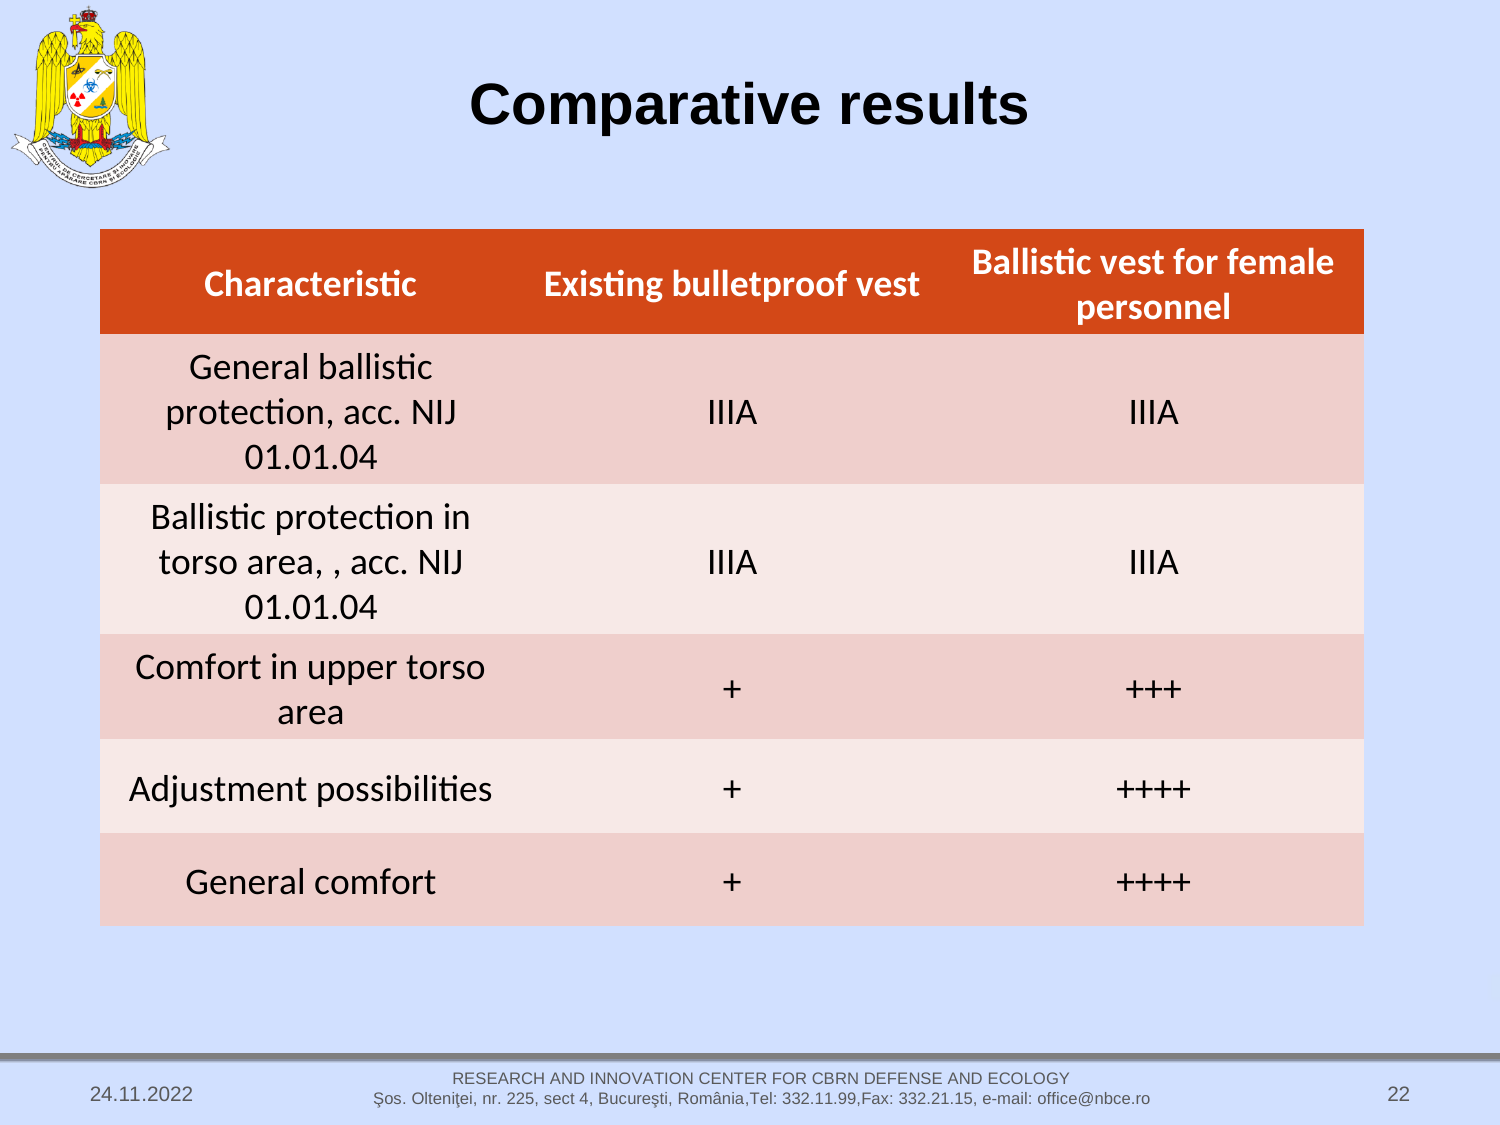

# Comparative results
| Characteristic | Existing bulletproof vest | Ballistic vest for female personnel |
| --- | --- | --- |
| General ballistic protection, acc. NIJ 01.01.04 | IIIA | IIIA |
| Ballistic protection in torso area, , acc. NIJ 01.01.04 | IIIA | IIIA |
| Comfort in upper torso area | + | +++ |
| Adjustment possibilities | + | ++++ |
| General comfort | + | ++++ |
RESEARCH AND INNOVATION CENTER FOR CBRN DEFENSE AND ECOLOGY
Şos. Olteniţei, nr. 225, sect 4, Bucureşti, România,Tel: 332.11.99,Fax: 332.21.15, e-mail: office@nbce.ro
24.11.2022